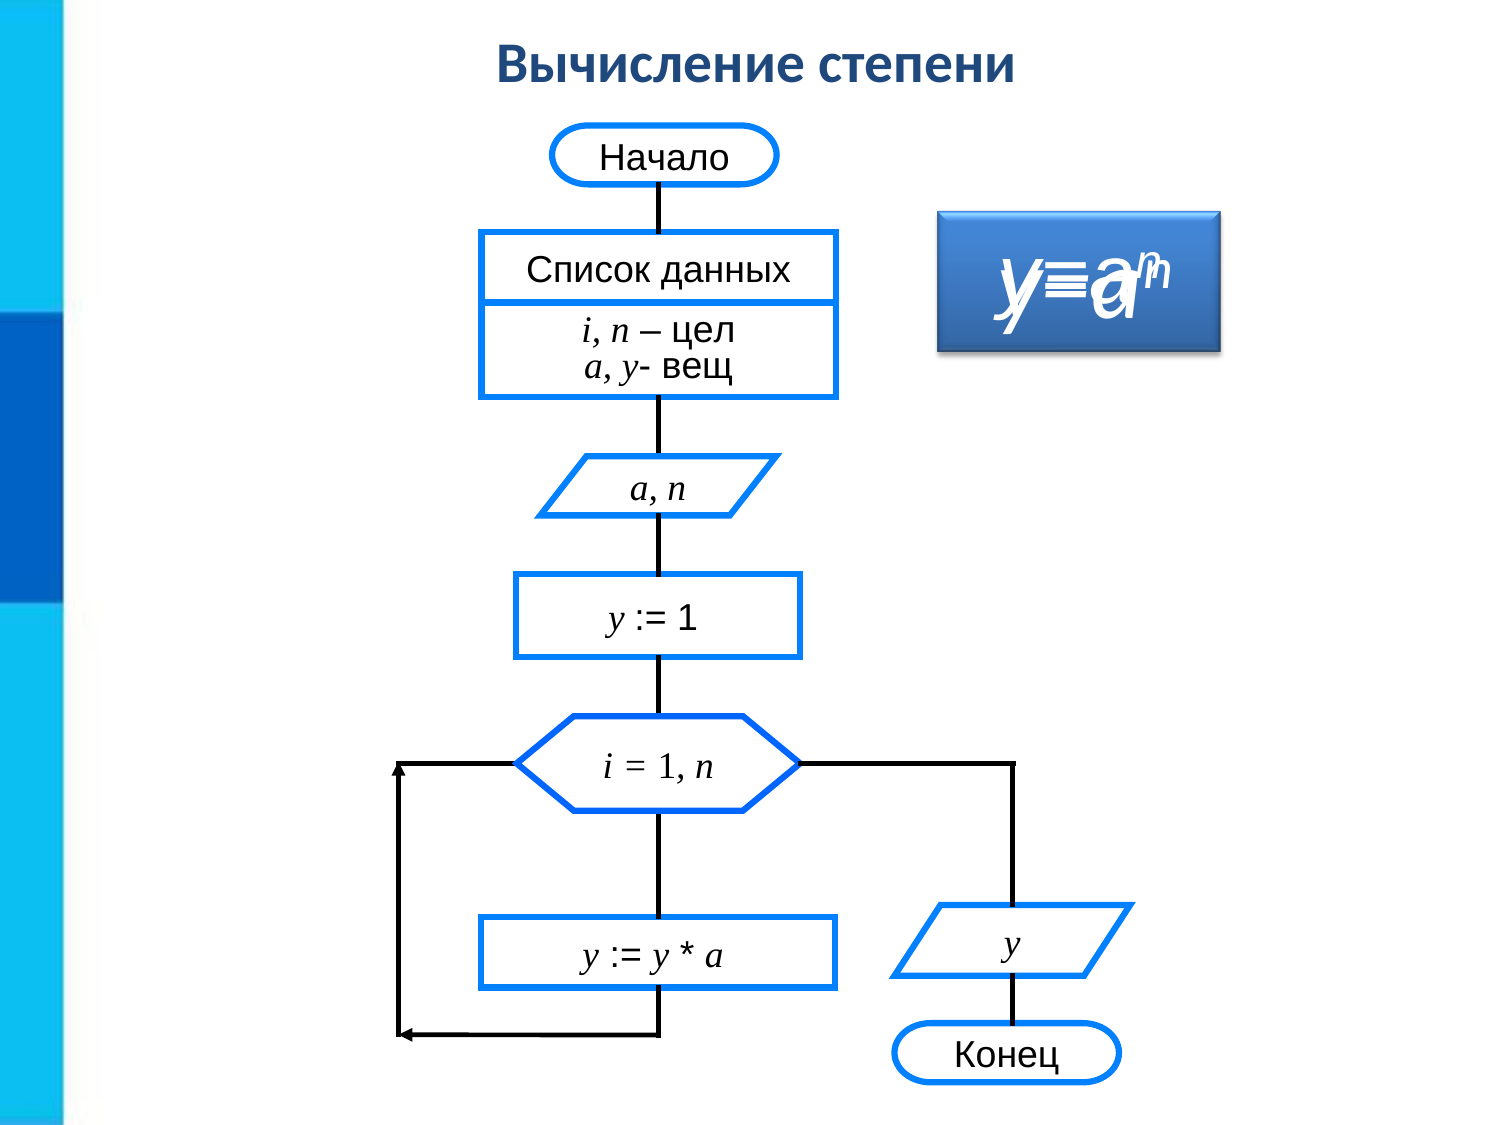

Вычисление степени
Начало
Список данных
i, n – цел
a, y- вещ
a, n
y := 1
i = 1, n
y
y := y * a
Конец
 y=an
 y=an